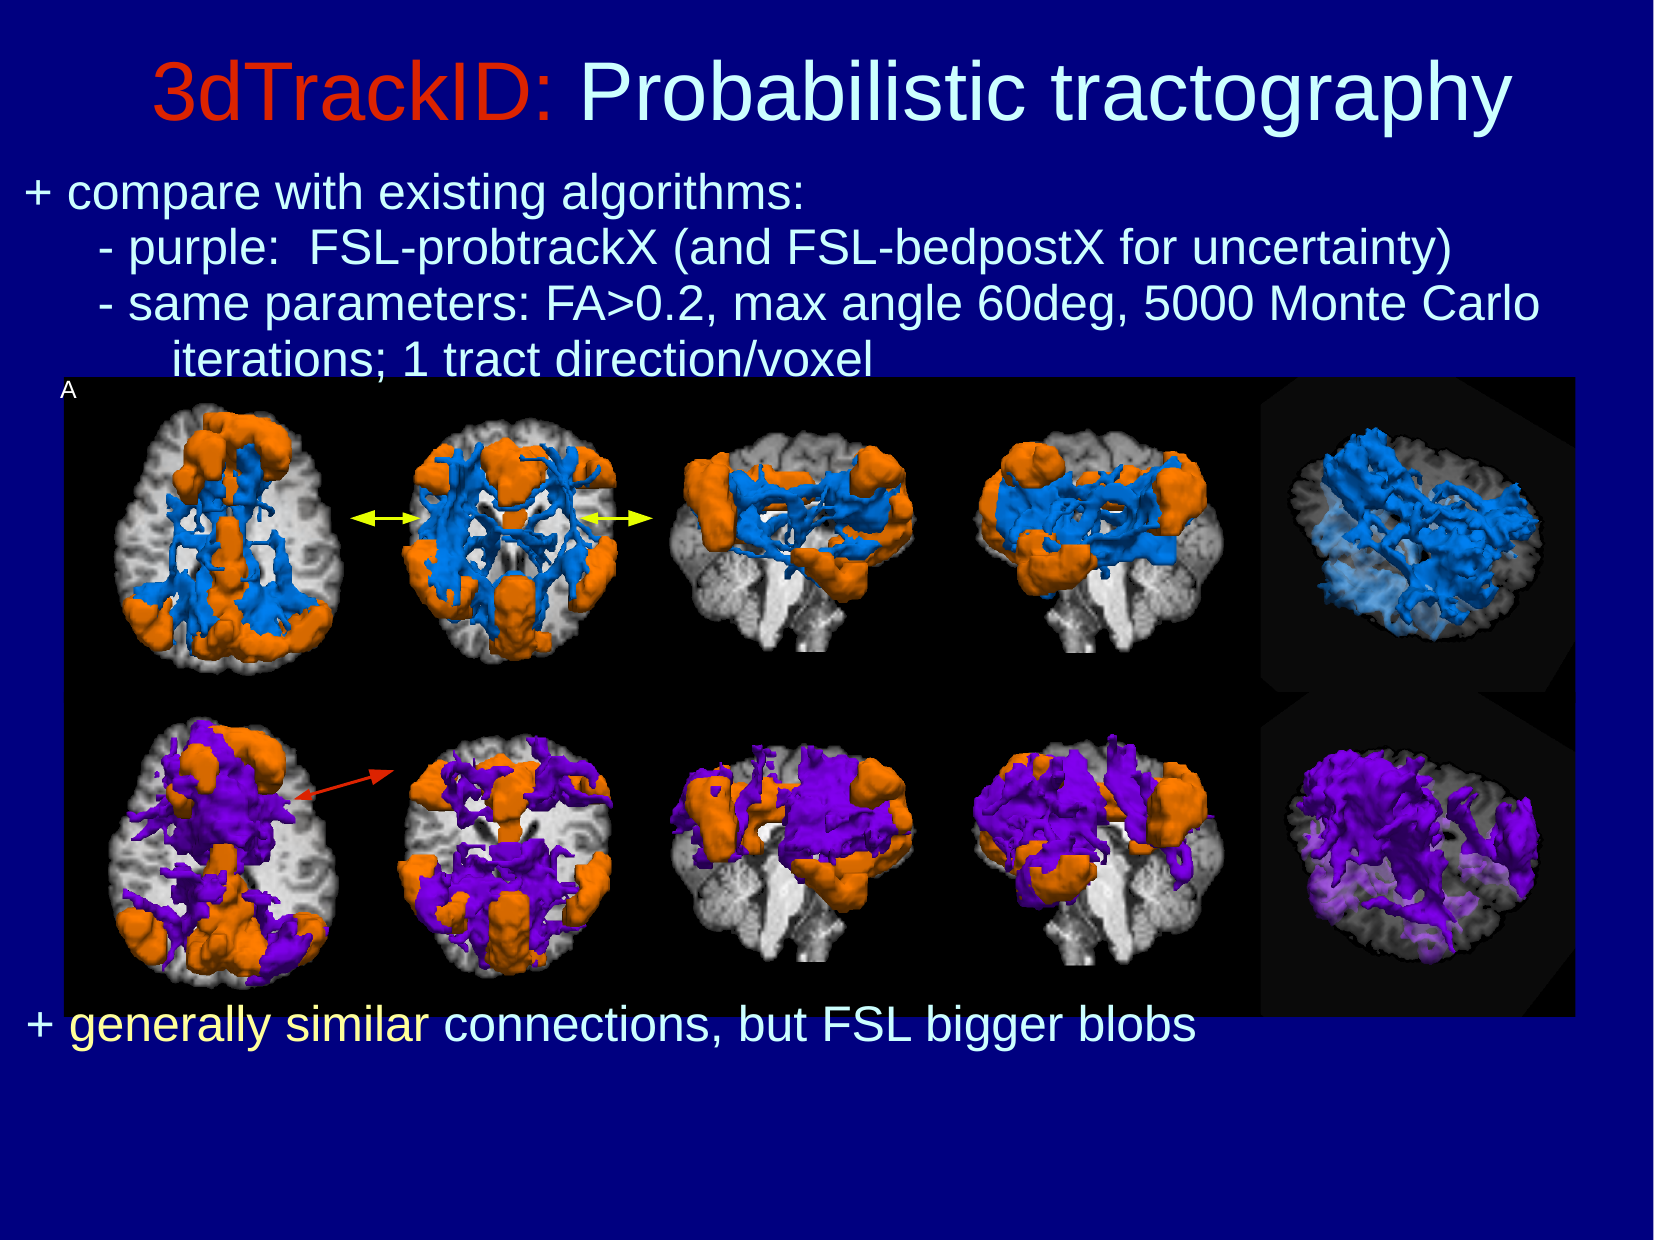

# 3dTrackID: Probabilistic tractography
+ compare with existing algorithms:
	- purple: FSL-probtrackX (and FSL-bedpostX for uncertainty)
	- same parameters: FA>0.2, max angle 60deg, 5000 Monte Carlo
		iterations; 1 tract direction/voxel
A
+ generally similar connections, but FSL bigger blobs